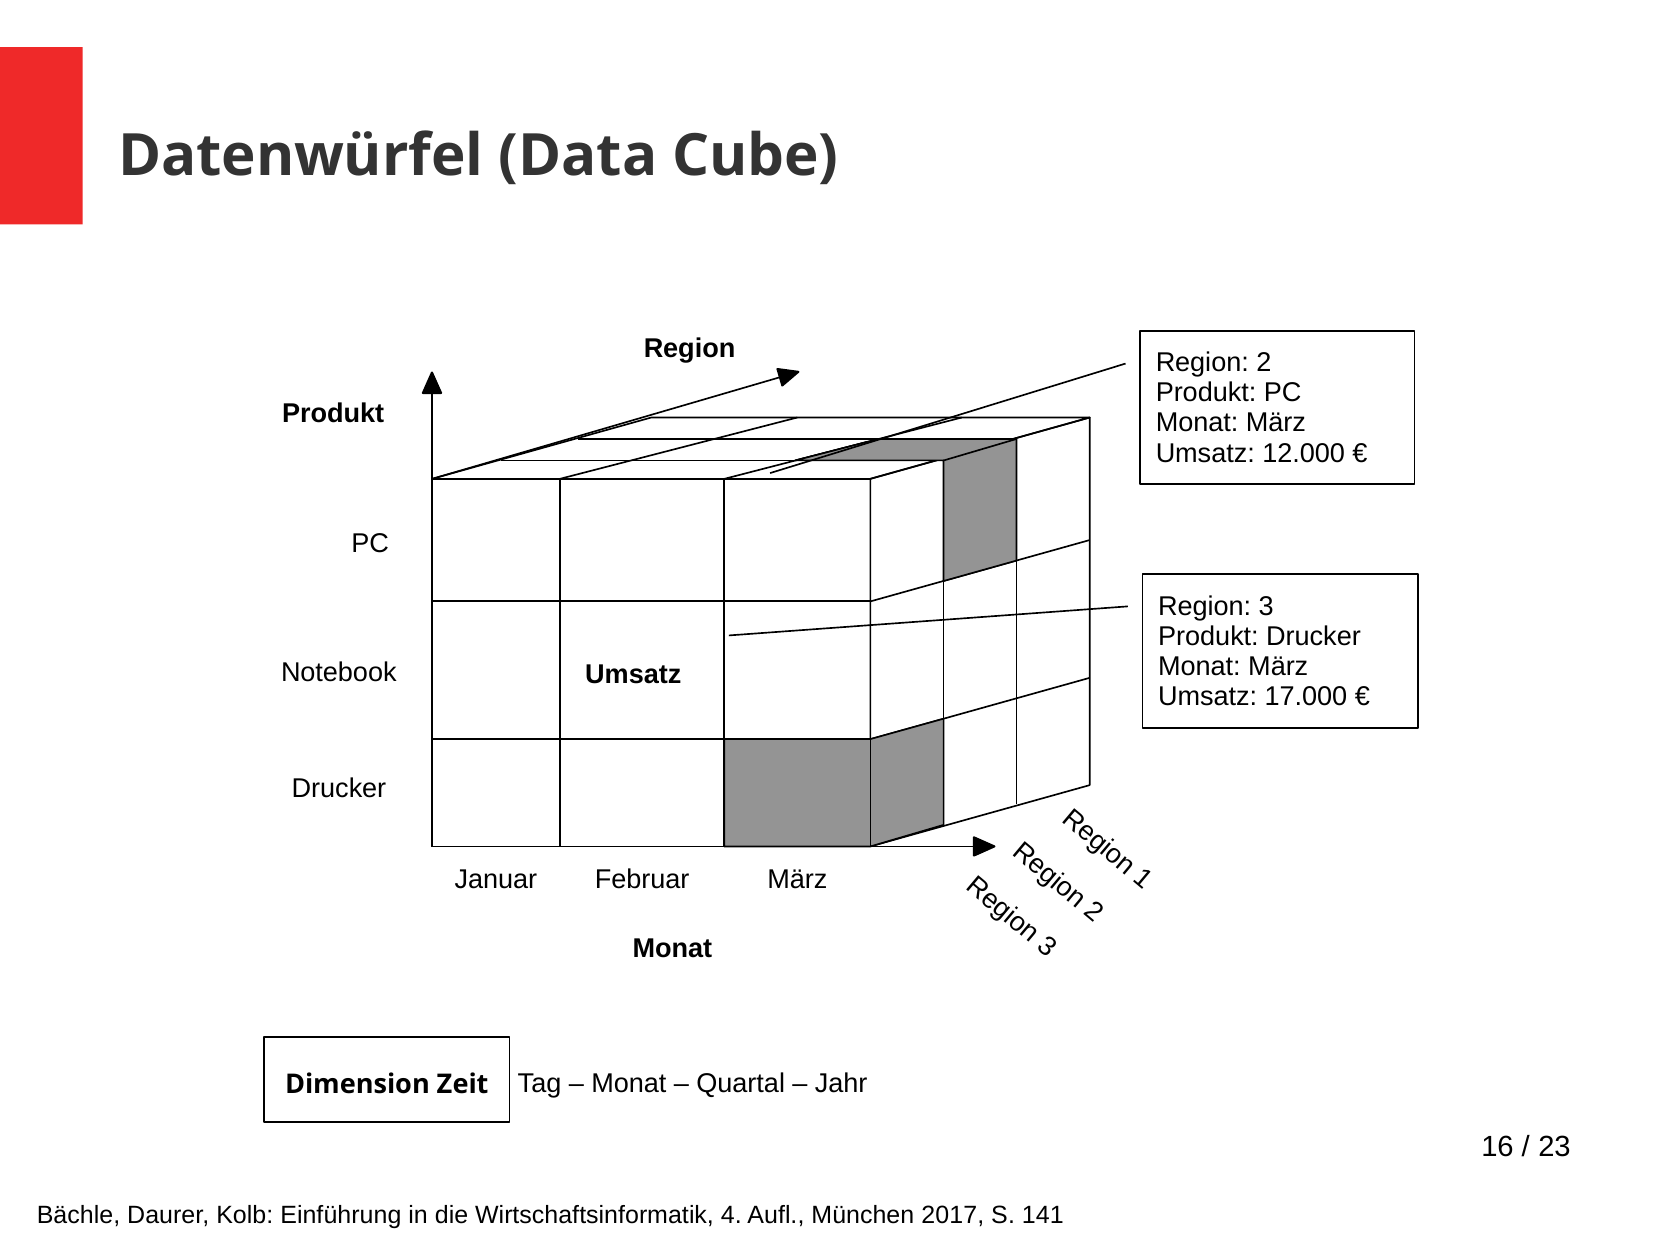

# Datenwürfel (Data Cube)
Region
Region: 2
Produkt: PC
Monat: März
Umsatz: 12.000 €
Produkt
PC
Region: 3
Produkt: Drucker
Monat: März
Umsatz: 17.000 €
Notebook
Umsatz
Drucker
Region 1
Januar
Februar
März
Region 2
Region 3
Monat
Dimension Zeit
Tag – Monat – Quartal – Jahr
16
Bächle, Daurer, Kolb: Einführung in die Wirtschaftsinformatik, 4. Aufl., München 2017, S. 141